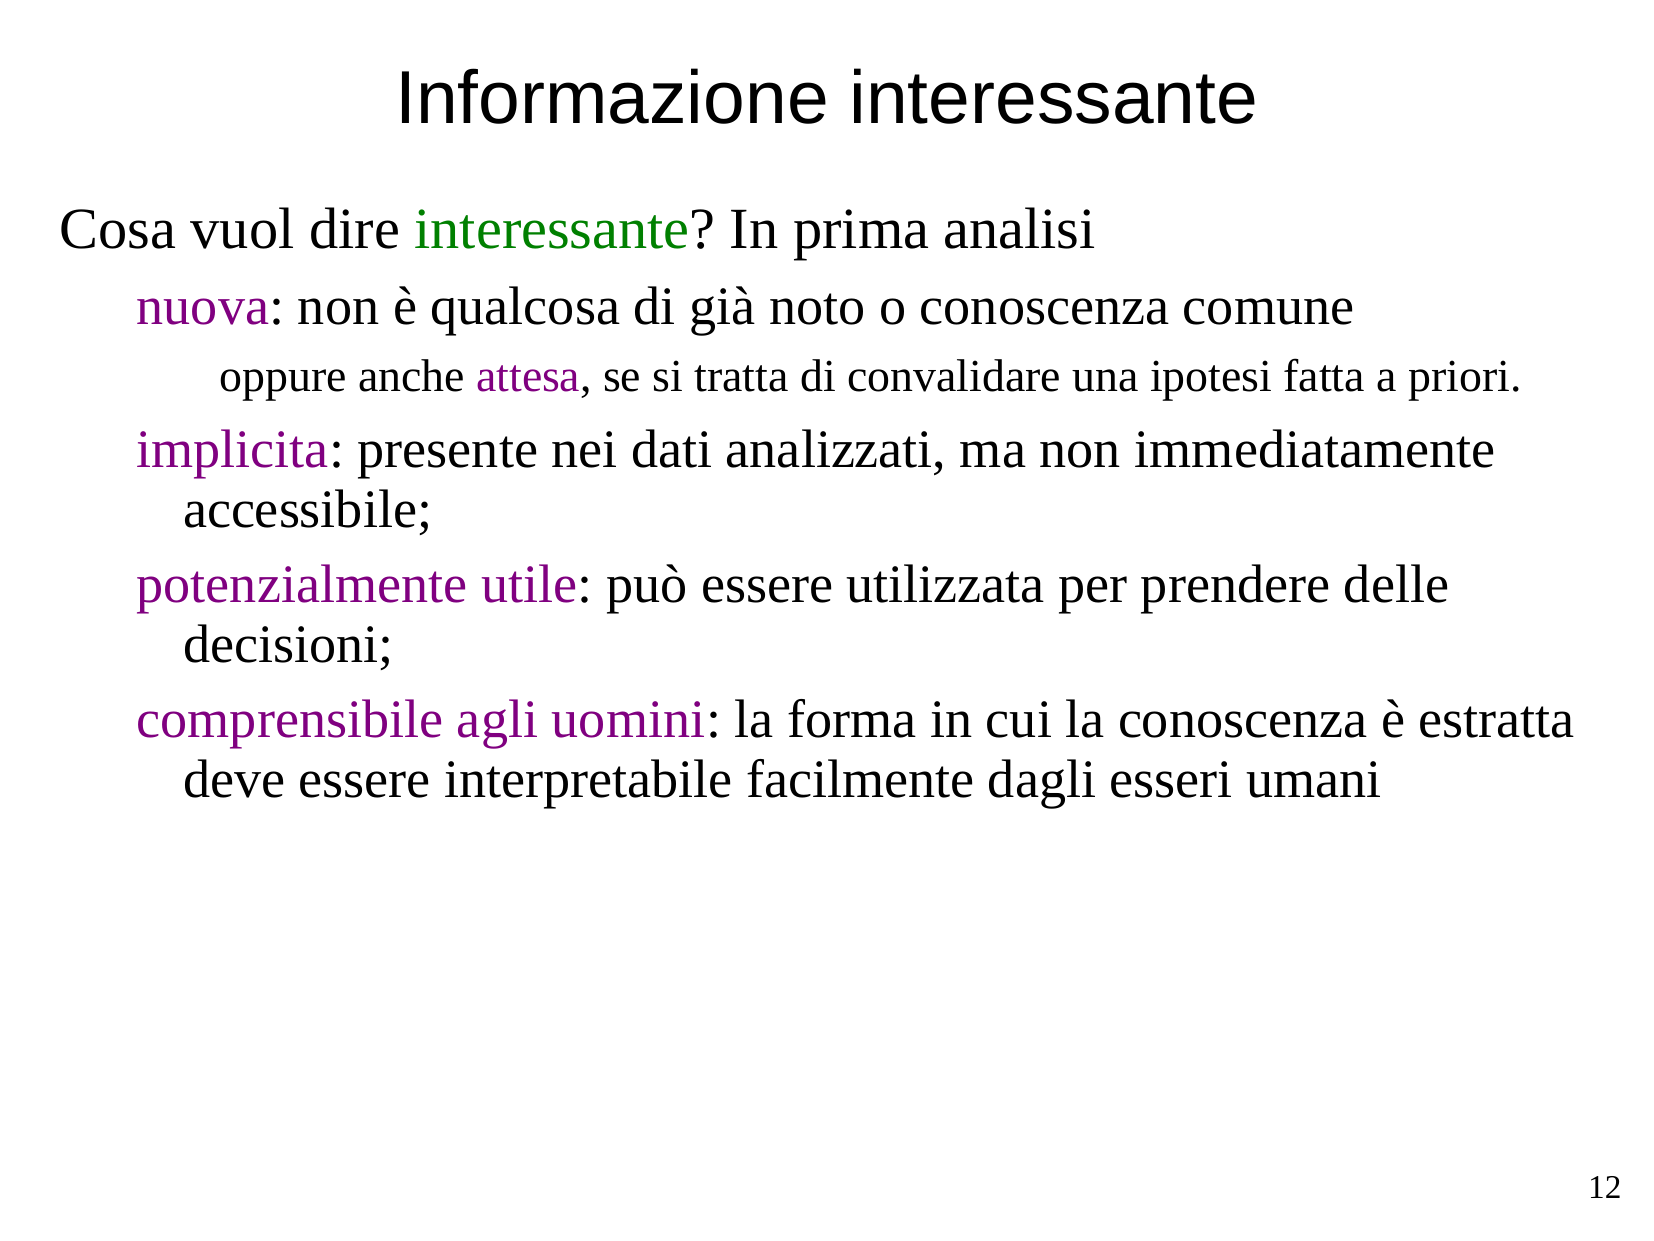

# Informazione interessante
Cosa vuol dire interessante? In prima analisi
nuova: non è qualcosa di già noto o conoscenza comune
oppure anche attesa, se si tratta di convalidare una ipotesi fatta a priori.
implicita: presente nei dati analizzati, ma non immediatamente accessibile;
potenzialmente utile: può essere utilizzata per prendere delle decisioni;
comprensibile agli uomini: la forma in cui la conoscenza è estratta deve essere interpretabile facilmente dagli esseri umani